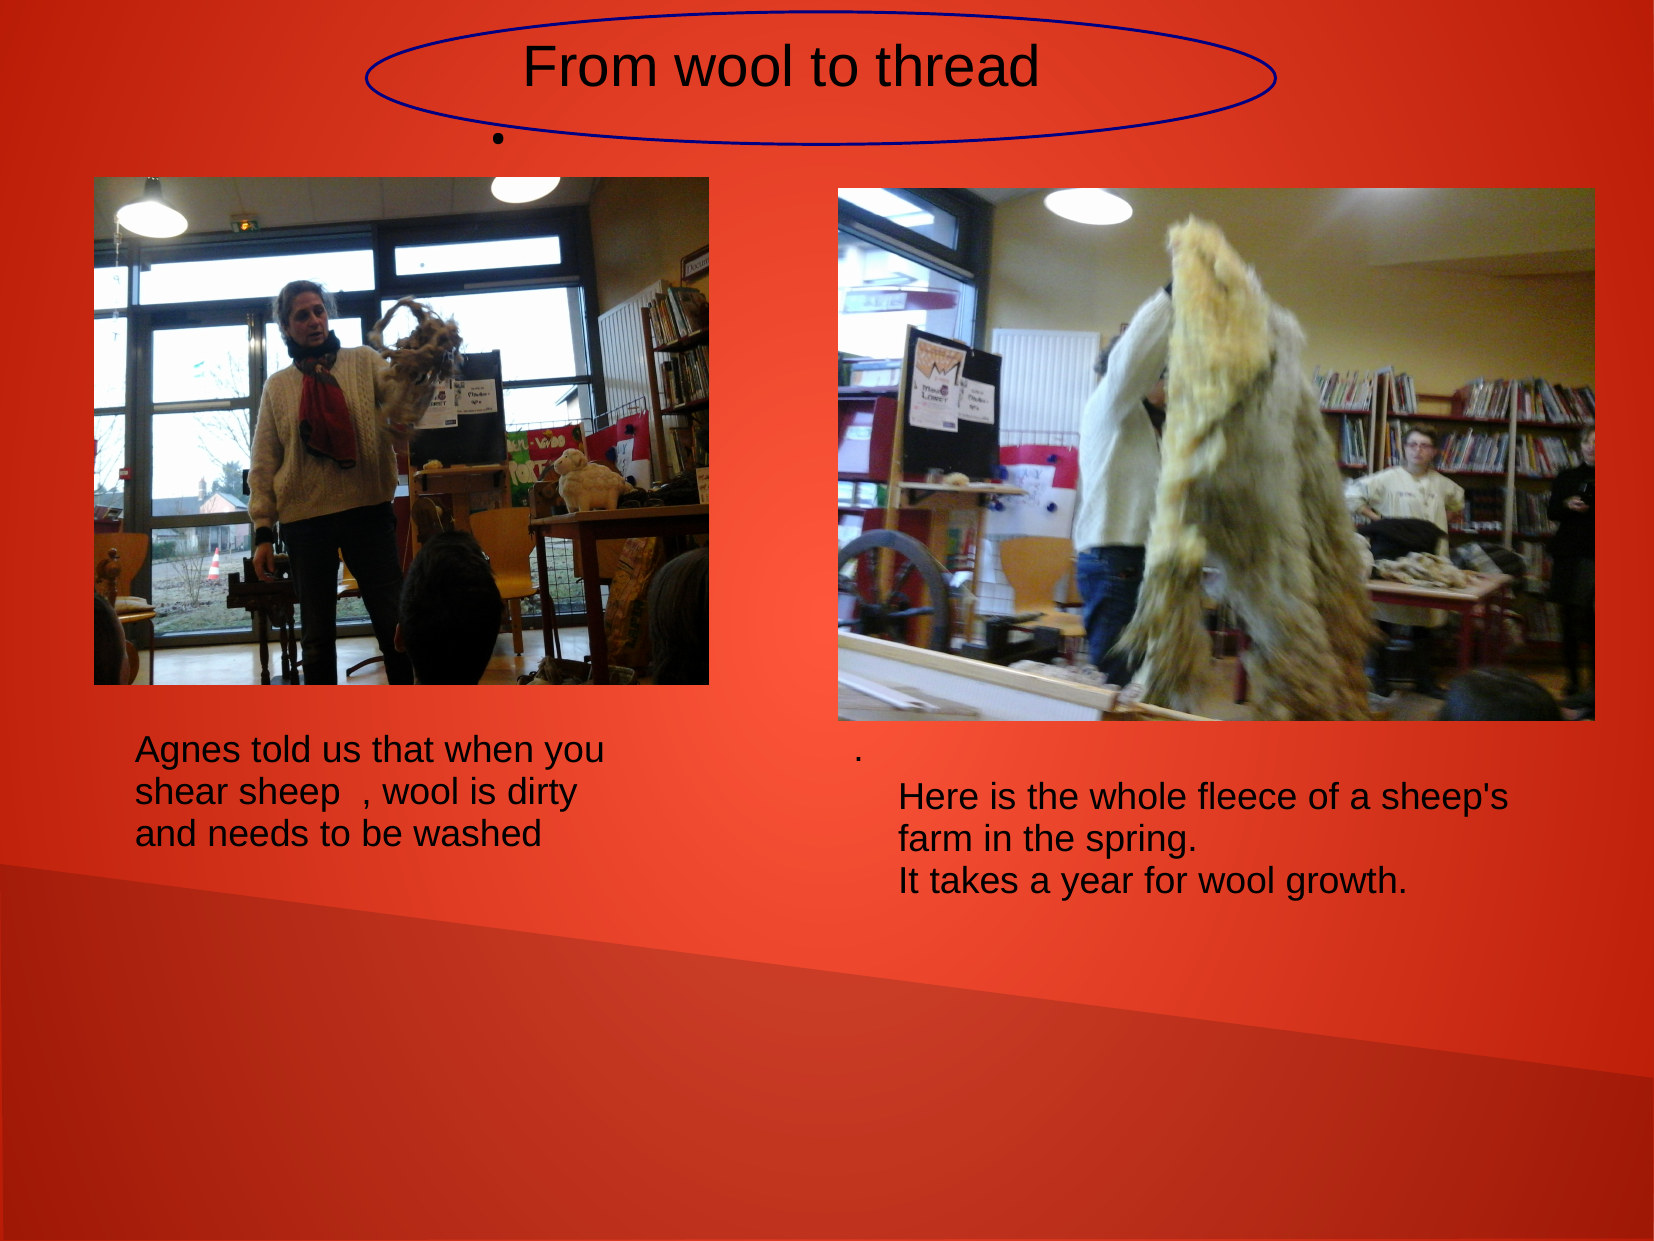

From wool to thread
.
.
Agnes told us that when you shear sheep , wool is dirty and needs to be washed
Here is the whole fleece of a sheep's farm in the spring.
It takes a year for wool growth.